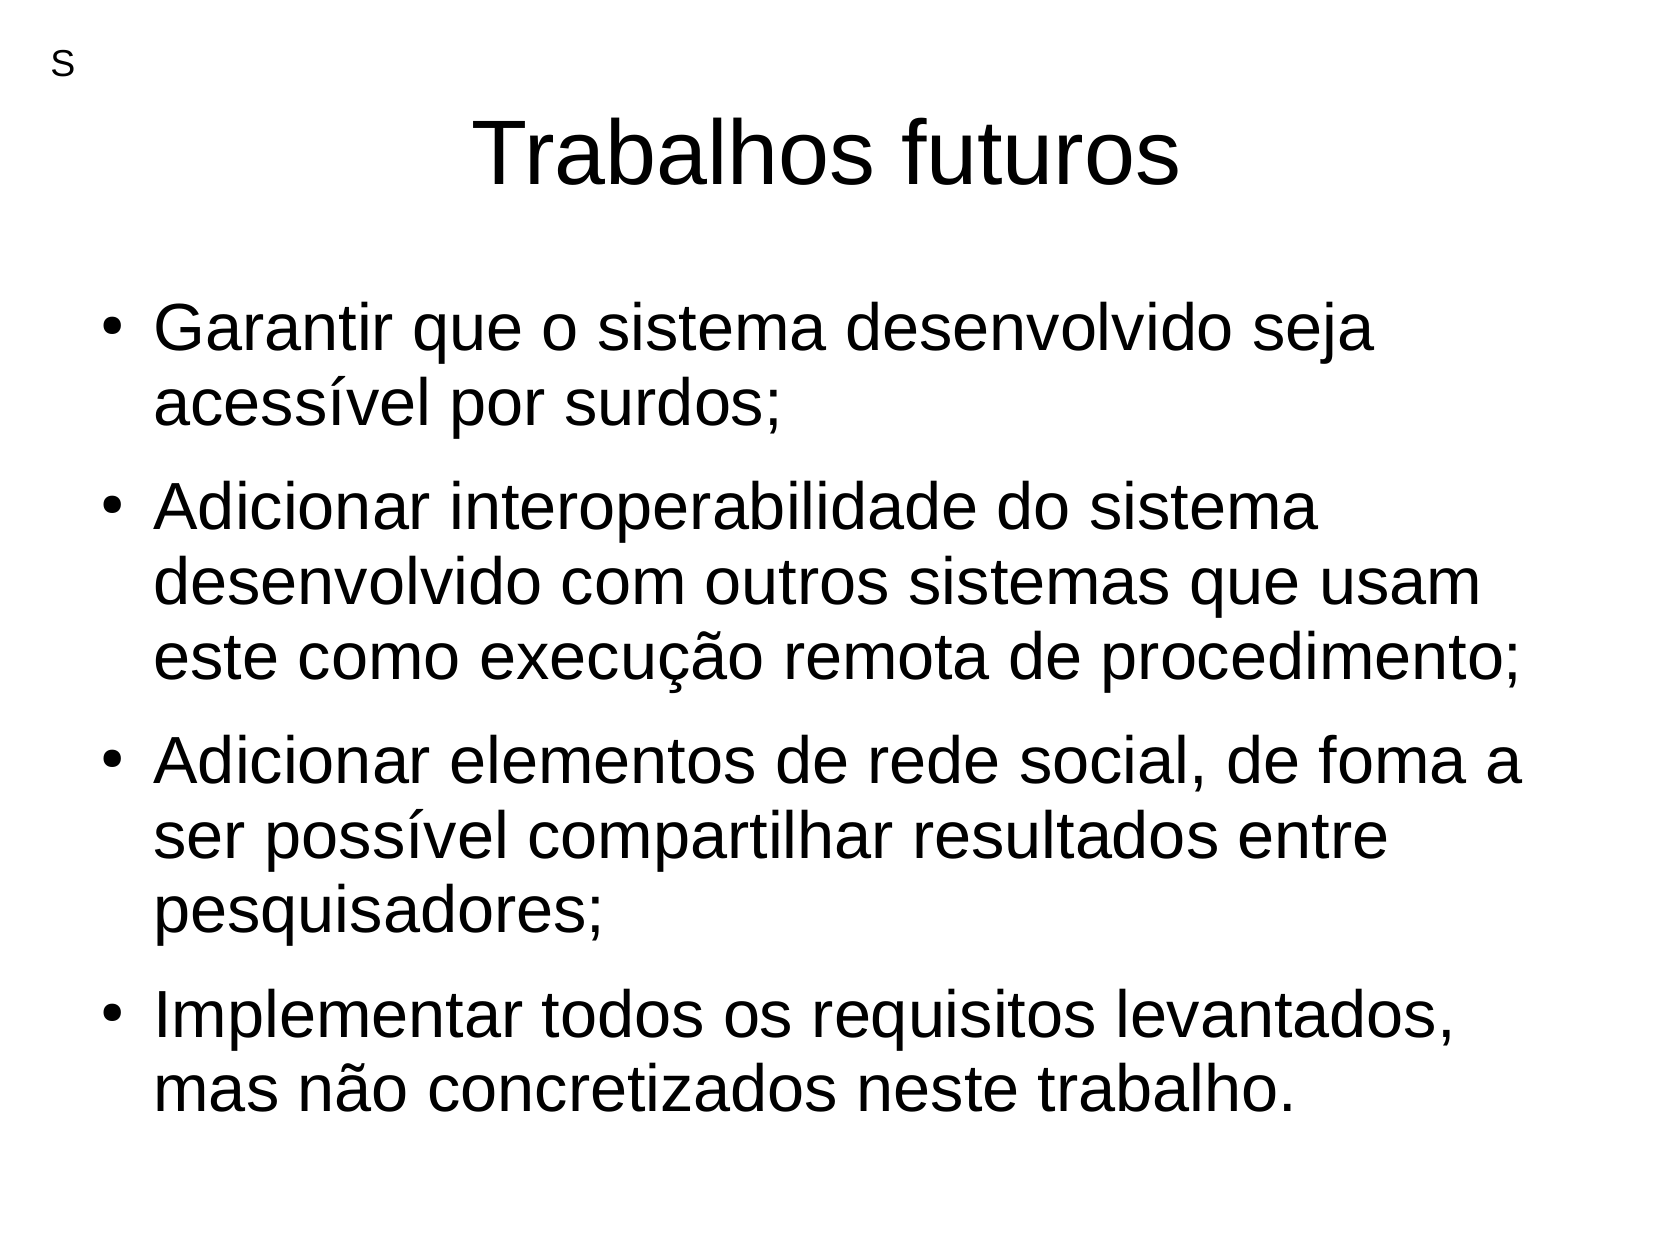

S
# Trabalhos futuros
Garantir que o sistema desenvolvido seja acessível por surdos;
Adicionar interoperabilidade do sistema desenvolvido com outros sistemas que usam este como execução remota de procedimento;
Adicionar elementos de rede social, de foma a ser possível compartilhar resultados entre pesquisadores;
Implementar todos os requisitos levantados, mas não concretizados neste trabalho.